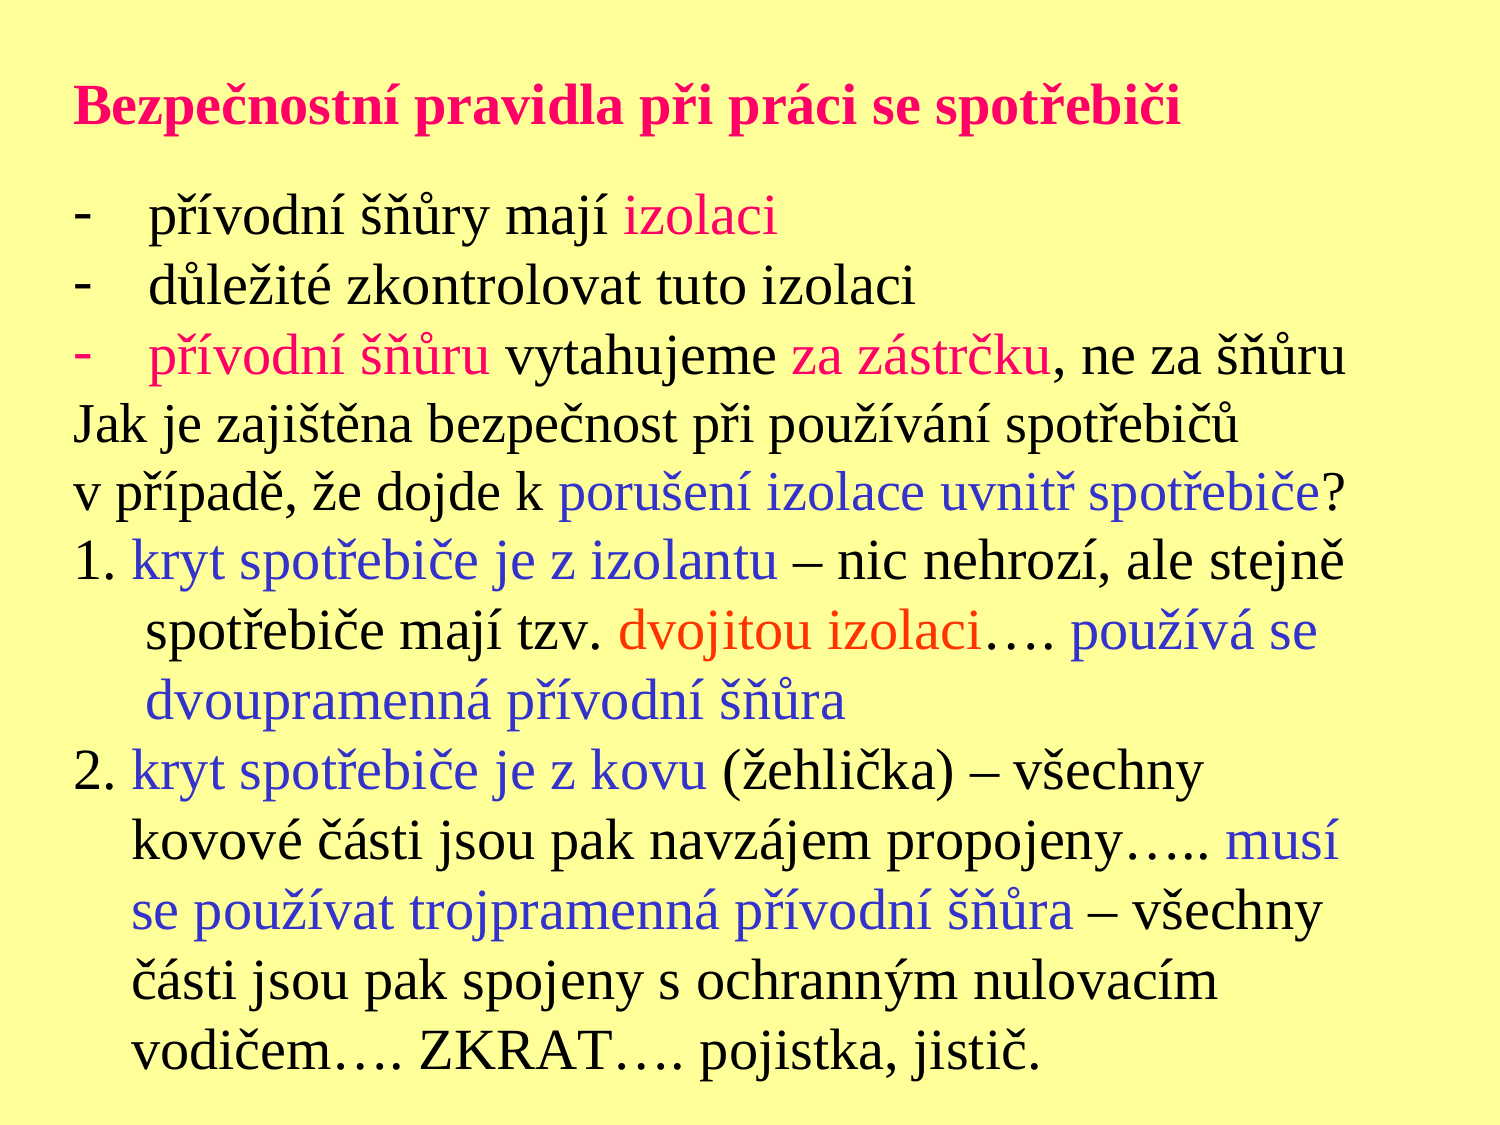

Bezpečnostní pravidla při práci se spotřebiči
přívodní šňůry mají izolaci
důležité zkontrolovat tuto izolaci
přívodní šňůru vytahujeme za zástrčku, ne za šňůru
Jak je zajištěna bezpečnost při používání spotřebičů
v případě, že dojde k porušení izolace uvnitř spotřebiče?
1. kryt spotřebiče je z izolantu – nic nehrozí, ale stejně
 spotřebiče mají tzv. dvojitou izolaci…. používá se
 dvoupramenná přívodní šňůra
2. kryt spotřebiče je z kovu (žehlička) – všechny
 kovové části jsou pak navzájem propojeny….. musí
 se používat trojpramenná přívodní šňůra – všechny
 části jsou pak spojeny s ochranným nulovacím
 vodičem…. ZKRAT…. pojistka, jistič.